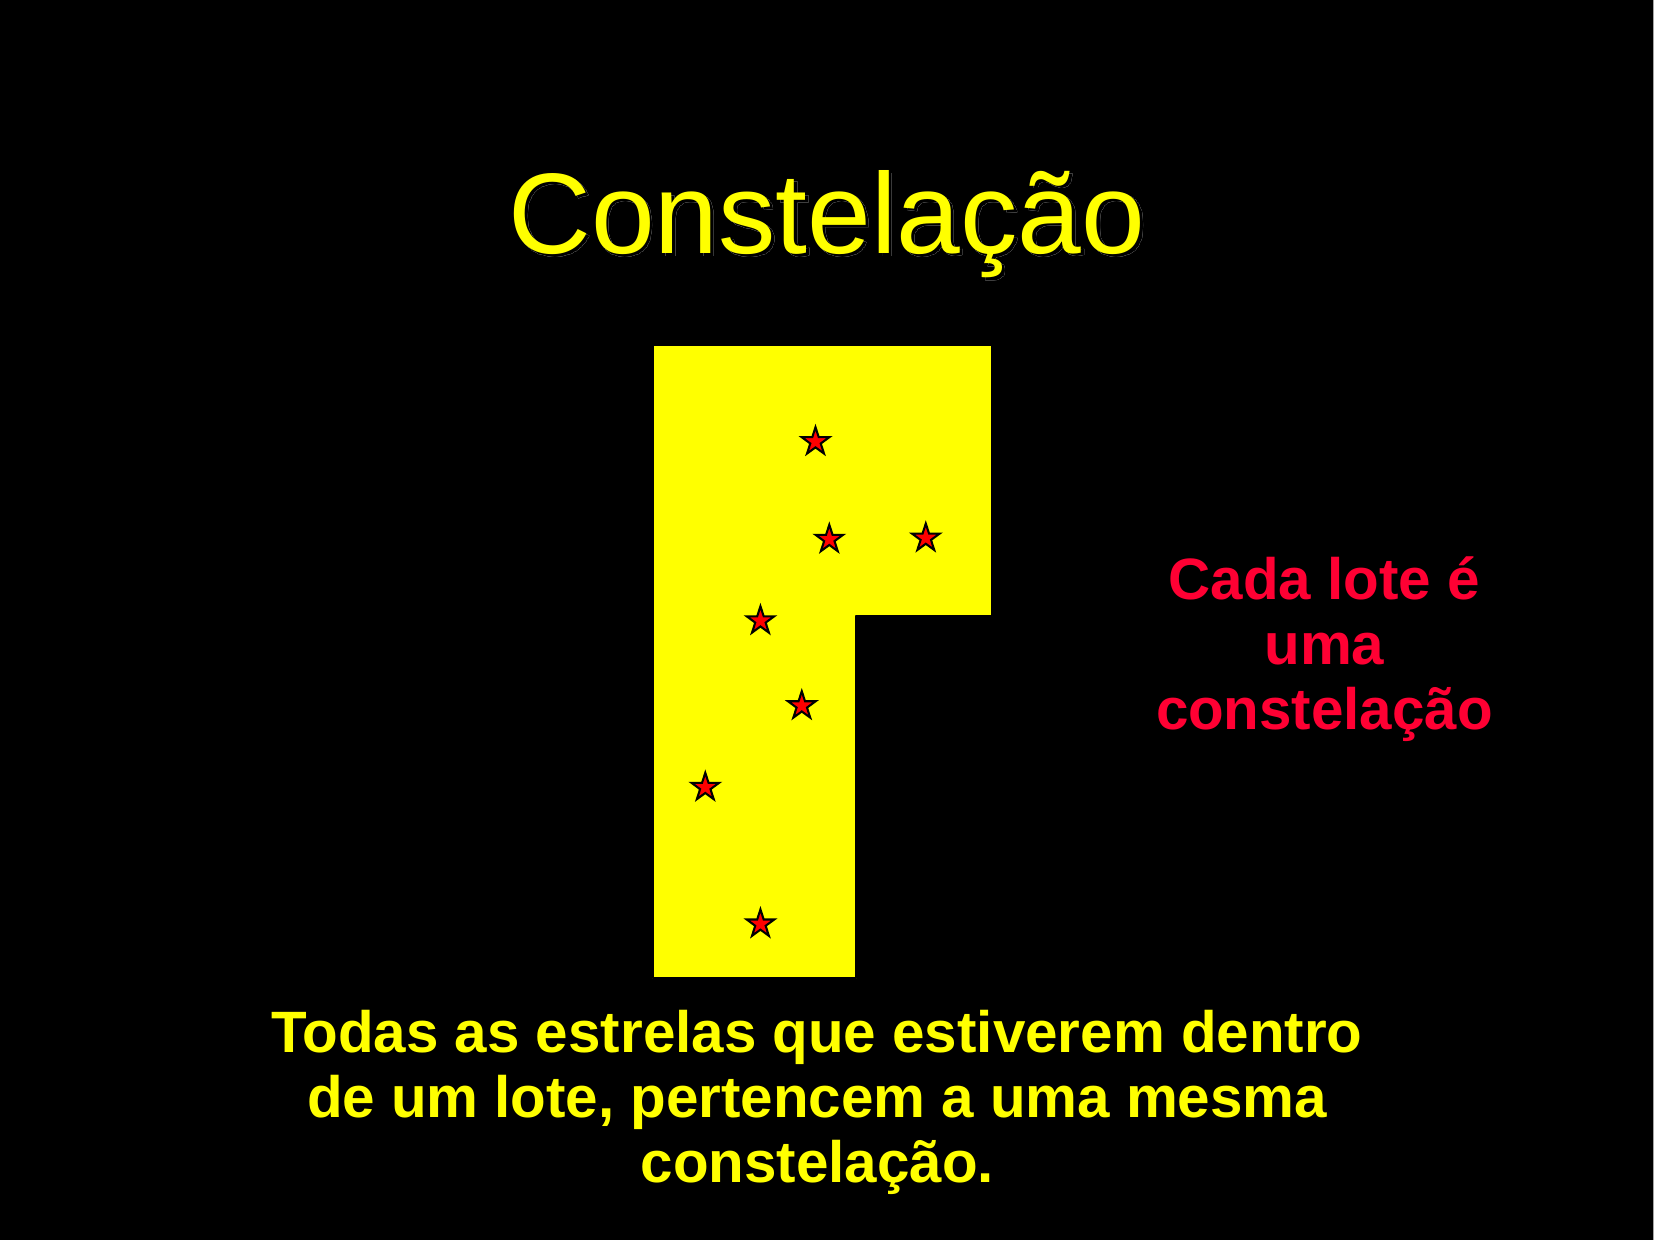

# Constelação
Cada lote é uma constelação
Todas as estrelas que estiverem dentro de um lote, pertencem a uma mesma constelação.